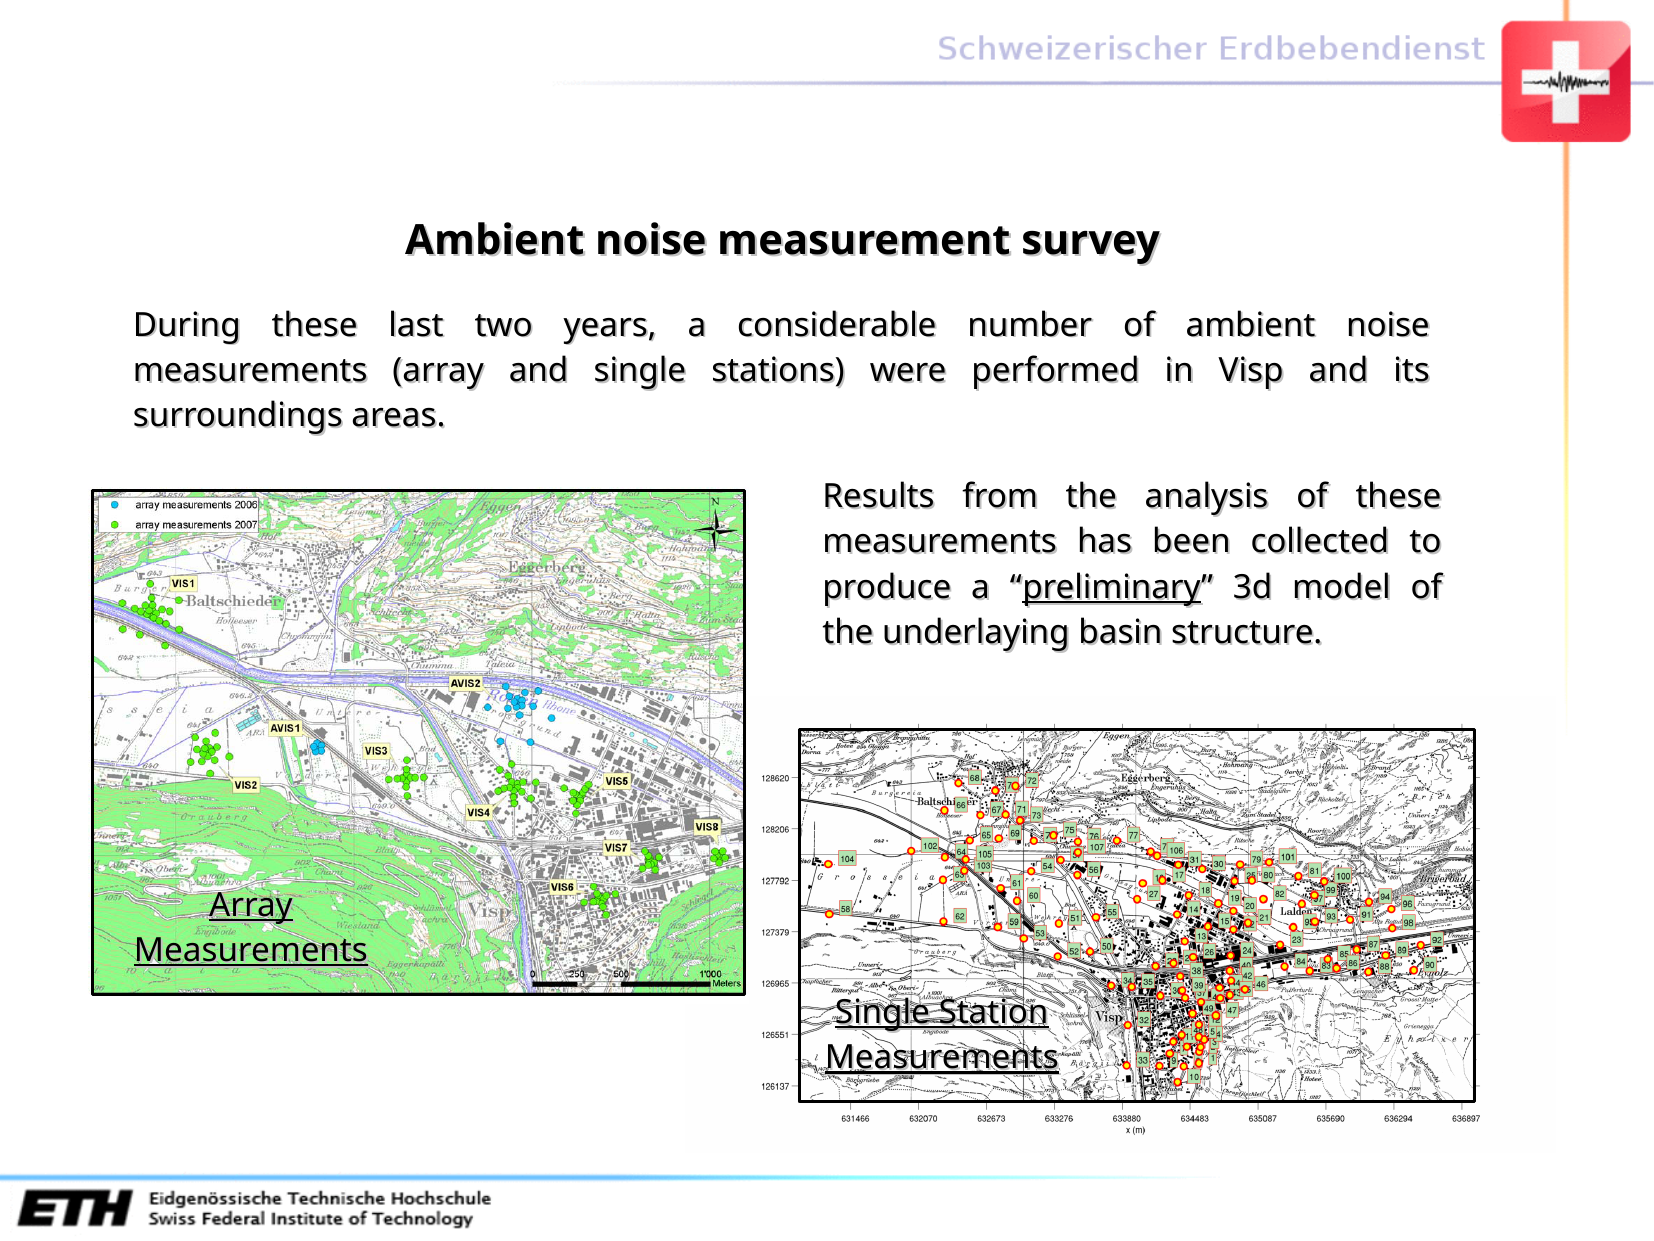

Ambient noise measurement survey
During these last two years, a considerable number of ambient noise measurements (array and single stations) were performed in Visp and its surroundings areas.
Results from the analysis of these measurements has been collected to produce a “preliminary” 3d model of the underlaying basin structure.
Array
Measurements
Single Station
Measurements